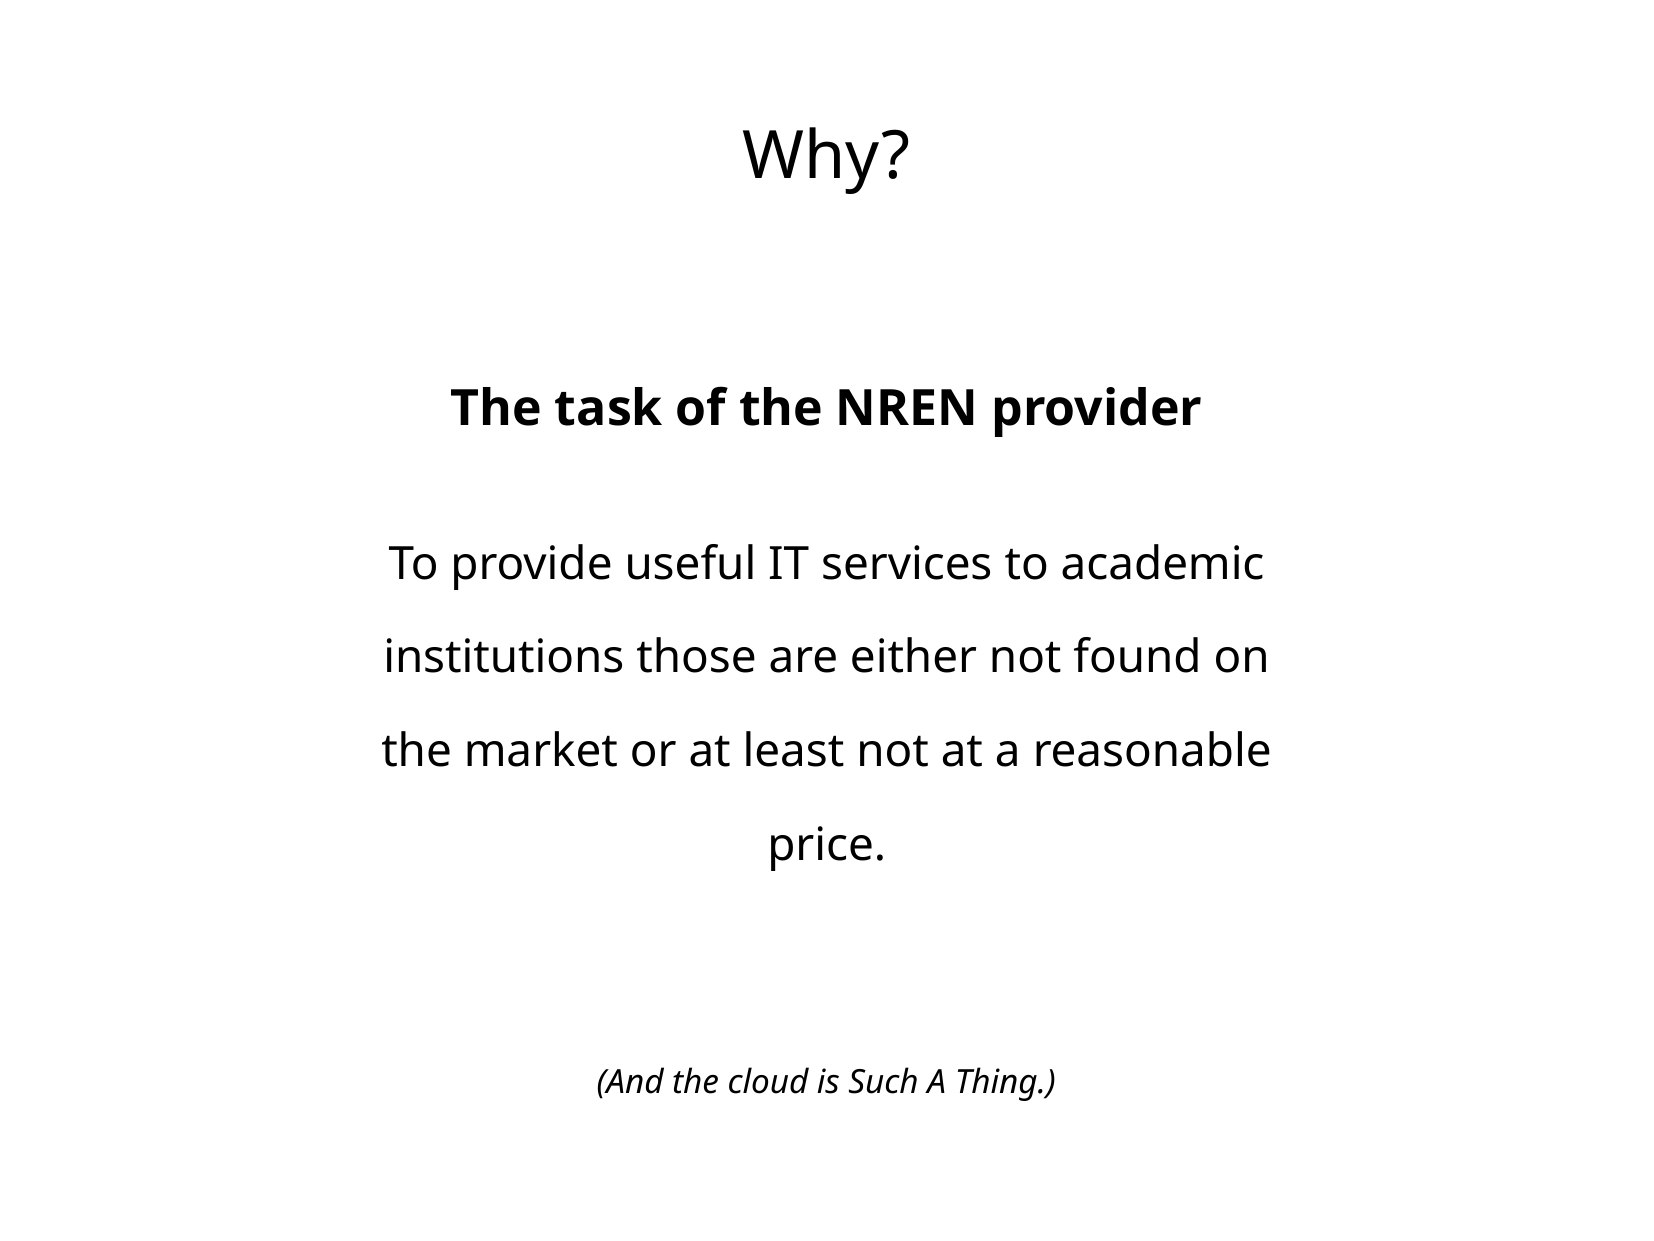

# Why?
The task of the NREN provider
To provide useful IT services to academic institutions those are either not found on the market or at least not at a reasonable price.
(And the cloud is Such A Thing.)